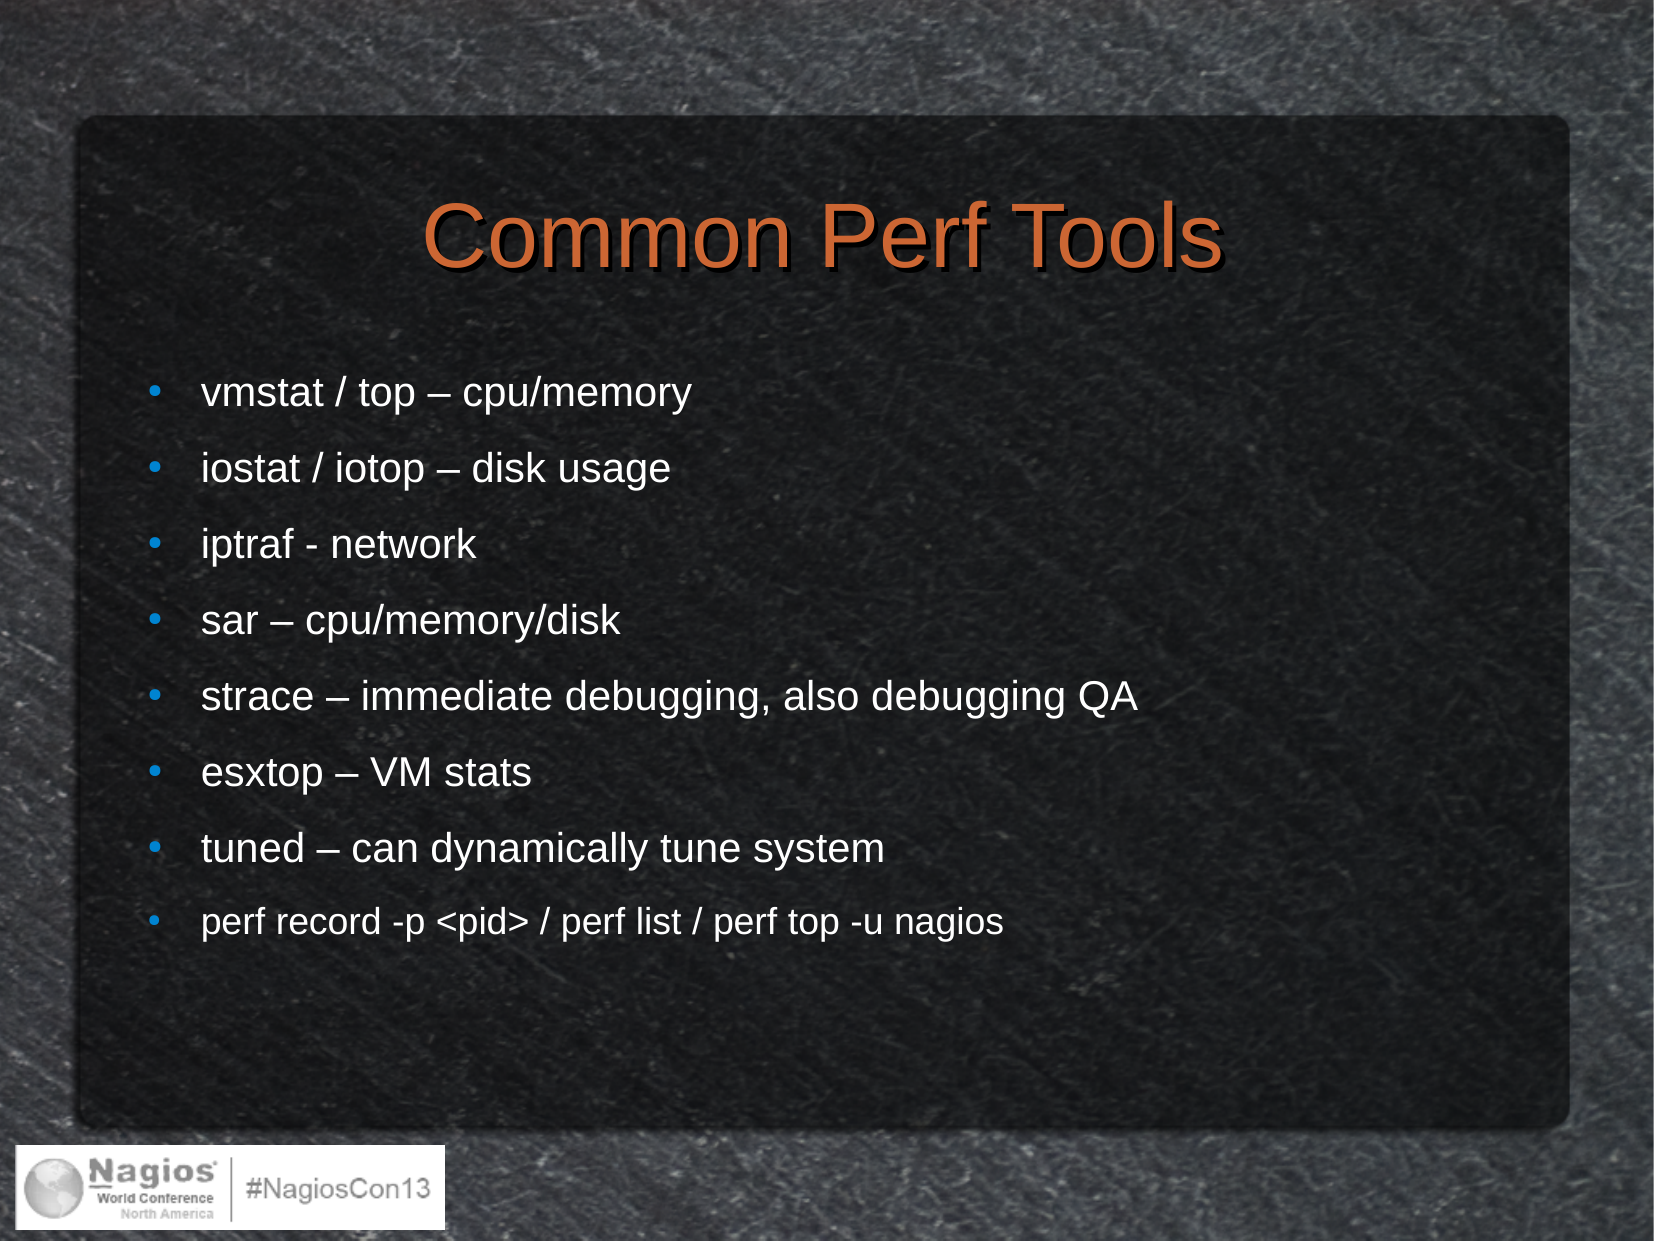

# Common Perf Tools
vmstat / top – cpu/memory
iostat / iotop – disk usage
iptraf - network
sar – cpu/memory/disk
strace – immediate debugging, also debugging QA
esxtop – VM stats
tuned – can dynamically tune system
perf record -p <pid> / perf list / perf top -u nagios